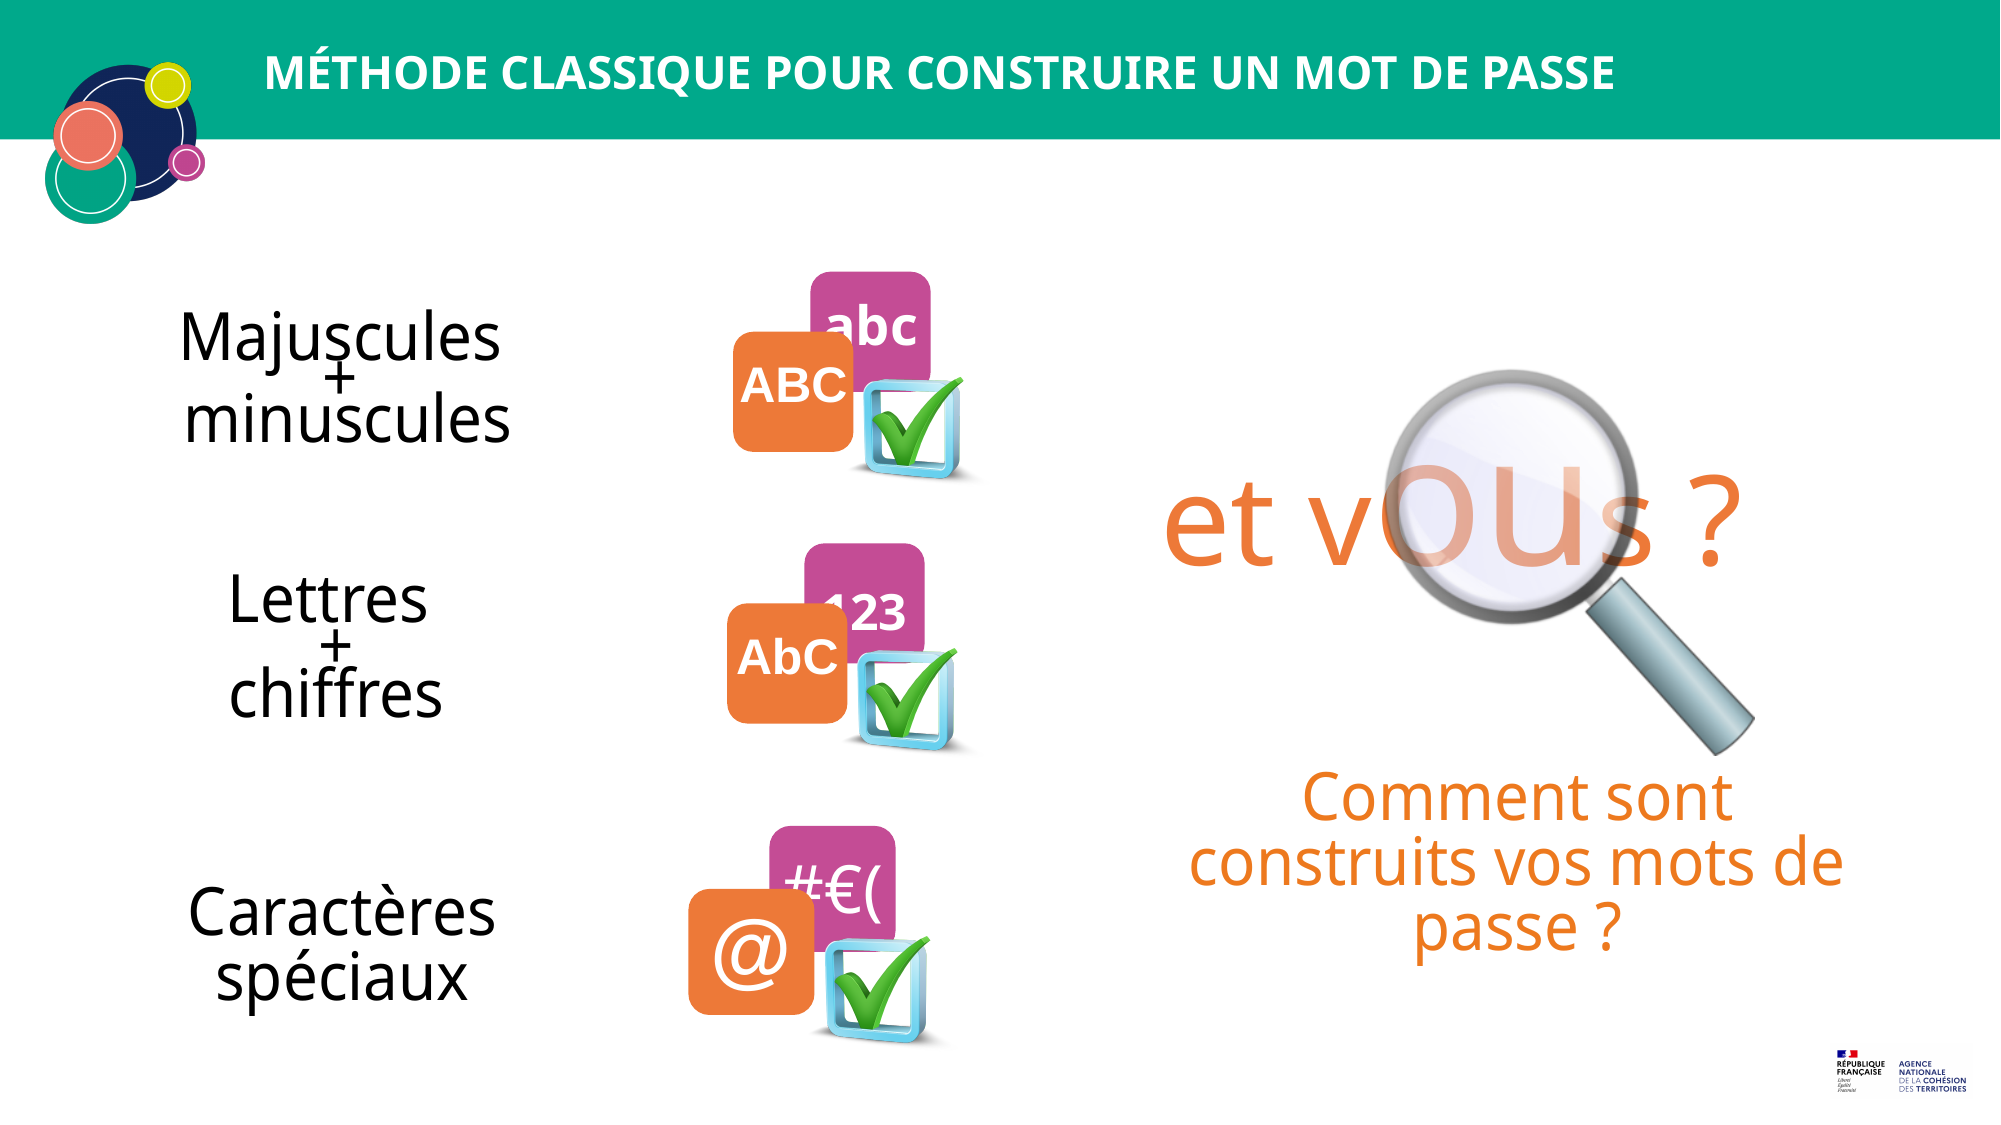

MÉTHODE CLASSIQUE POUR CONSTRUIRE UN MOT DE PASSE
abc
ABC
Majuscules
+
minuscules
et vous ?
123
AbC
Lettres
+
chiffres
Comment sont construits vos mots de passe ?
#€(
Caractères
spéciaux
@